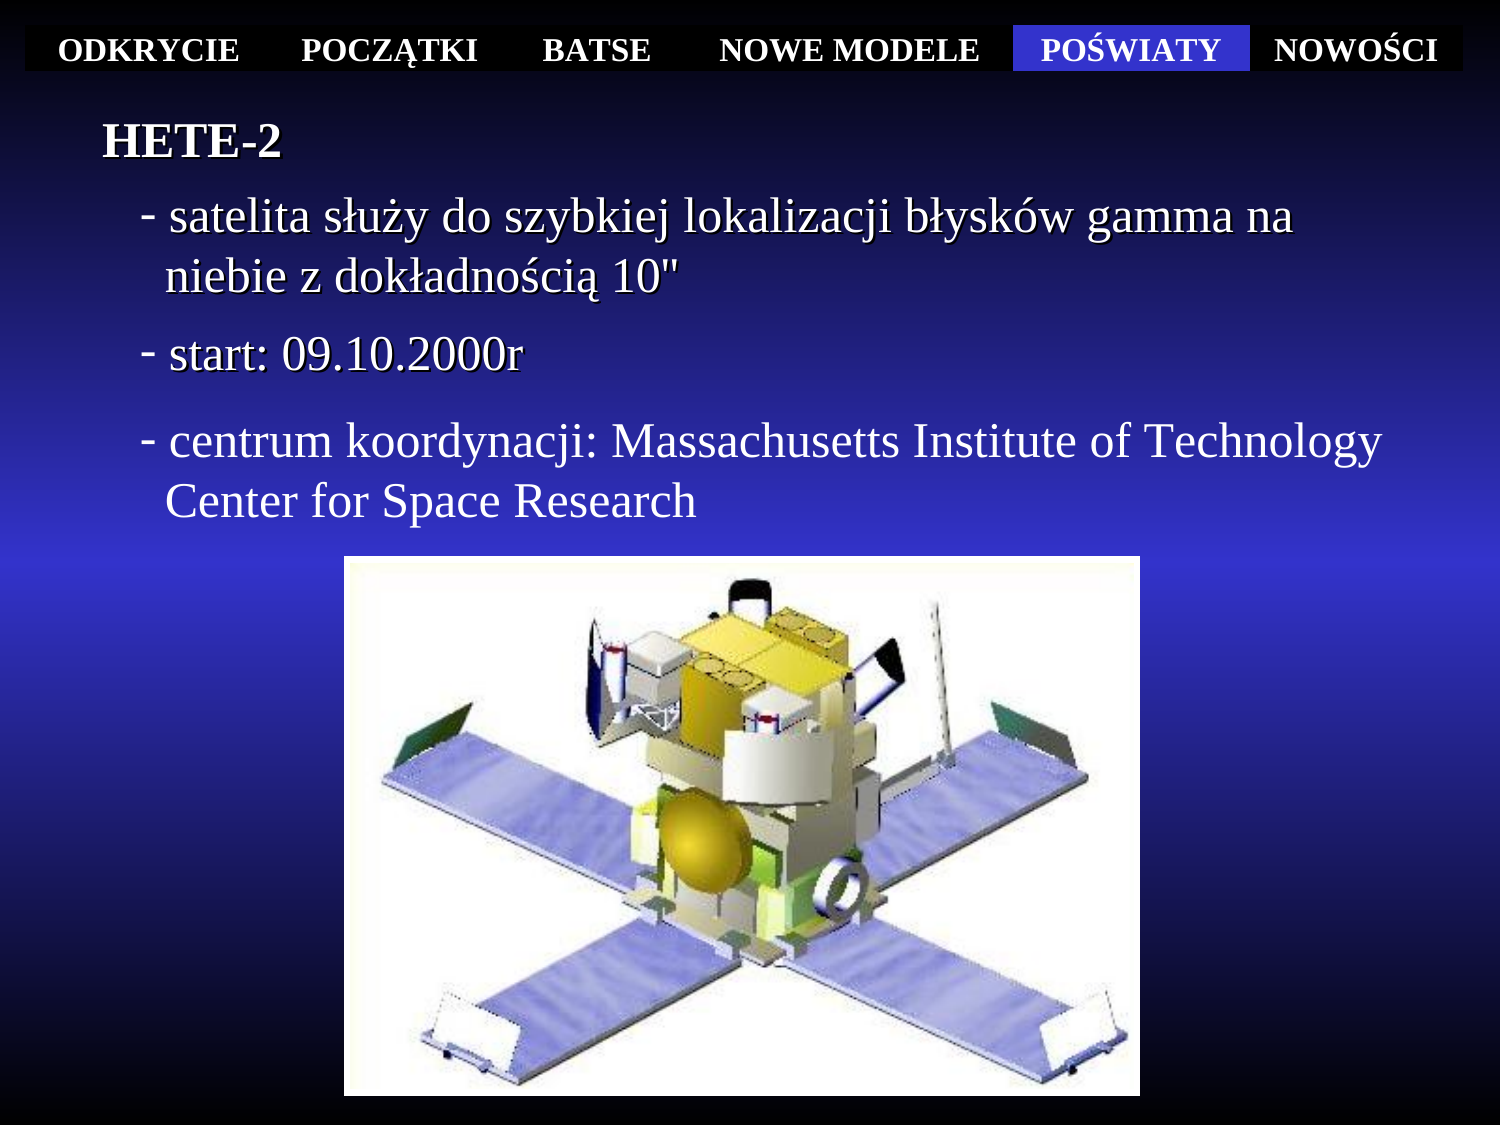

| ODKRYCIE | POCZĄTKI | BATSE | NOWE MODELE | POŚWIATY | NOWOŚCI |
| --- | --- | --- | --- | --- | --- |
HETE-2
 satelita służy do szybkiej lokalizacji błysków gamma na
 niebie z dokładnością 10''
 start: 09.10.2000r
 centrum koordynacji: Massachusetts Institute of Technology
 Center for Space Research